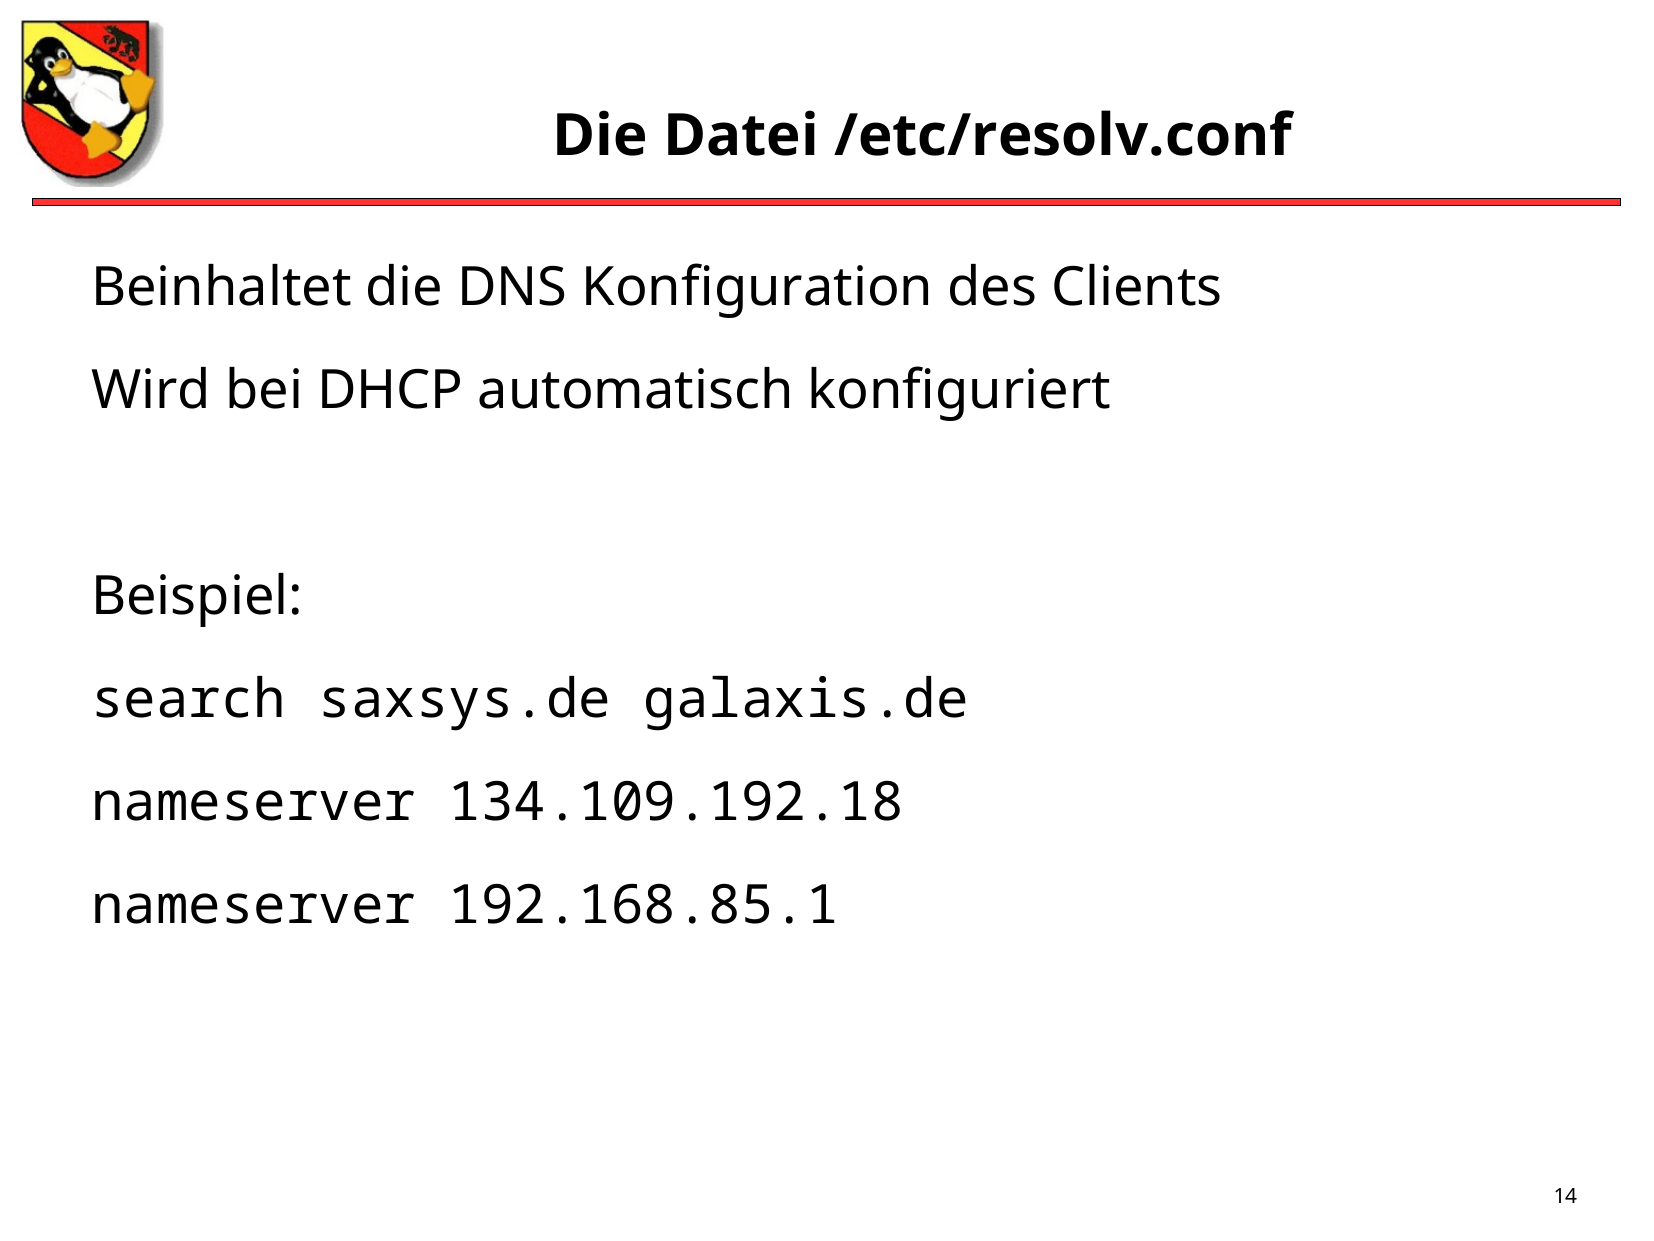

# Die Datei /etc/resolv.conf
Beinhaltet die DNS Konfiguration des Clients
Wird bei DHCP automatisch konfiguriert
Beispiel:
search saxsys.de galaxis.de
nameserver 134.109.192.18
nameserver 192.168.85.1